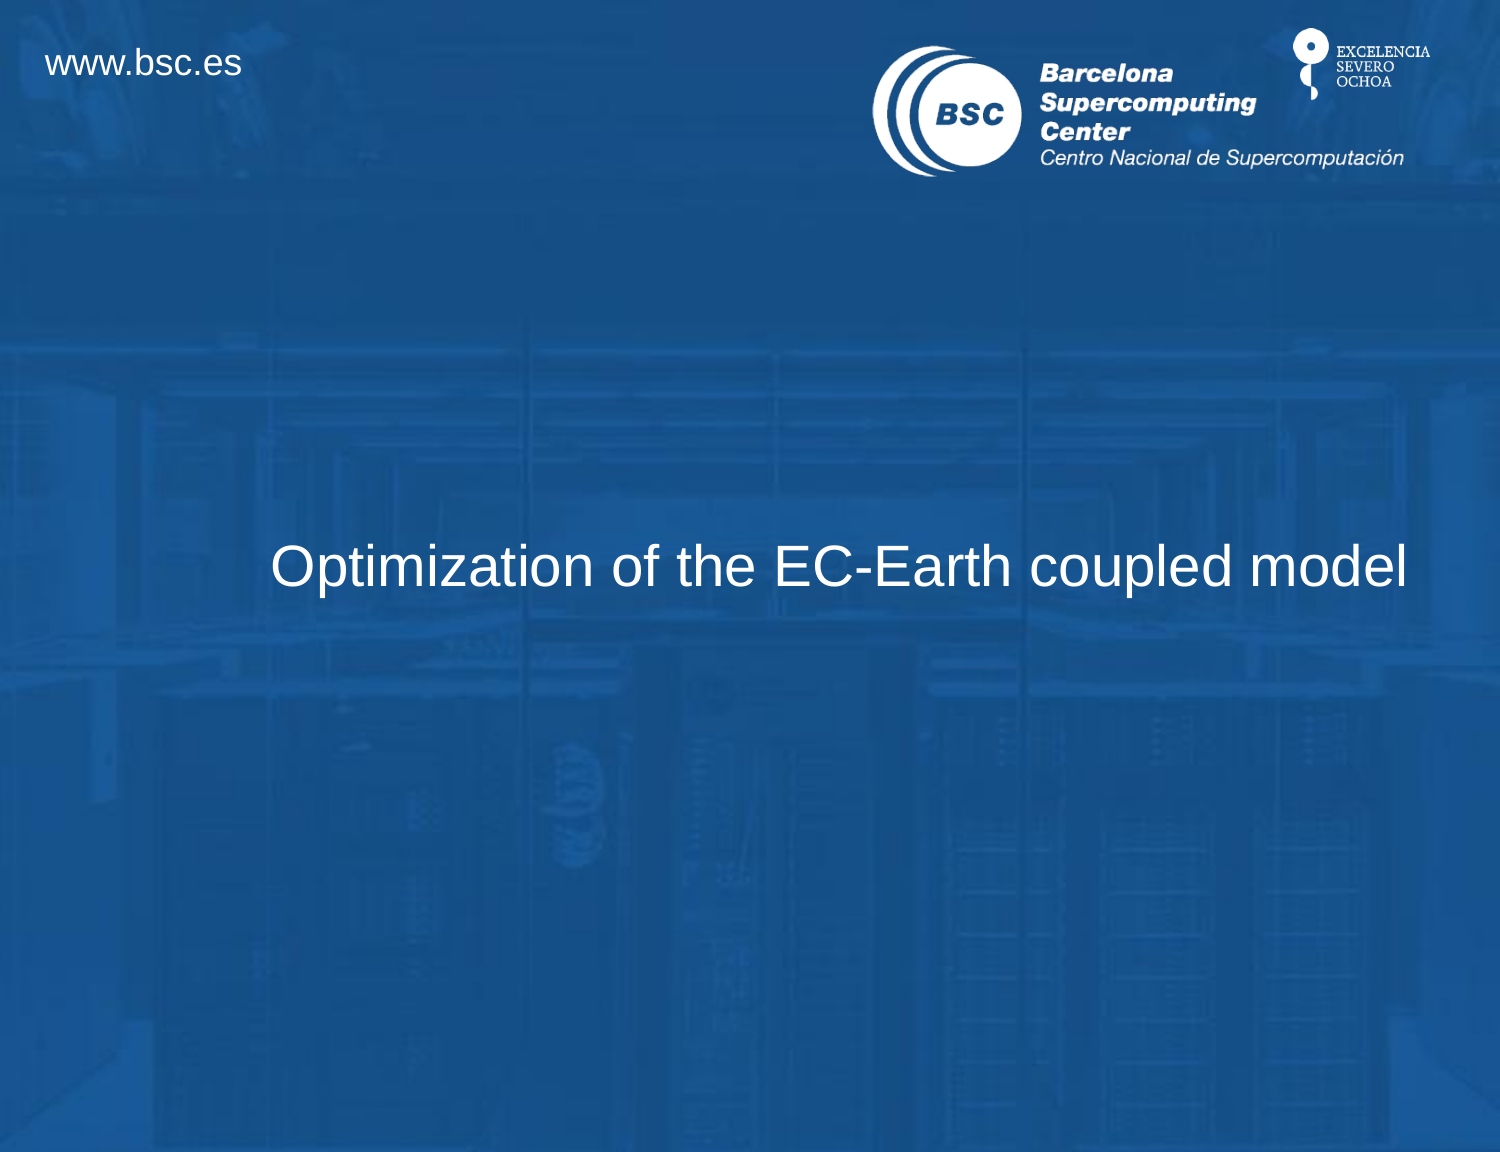

# Optimization of the EC-Earth coupled model